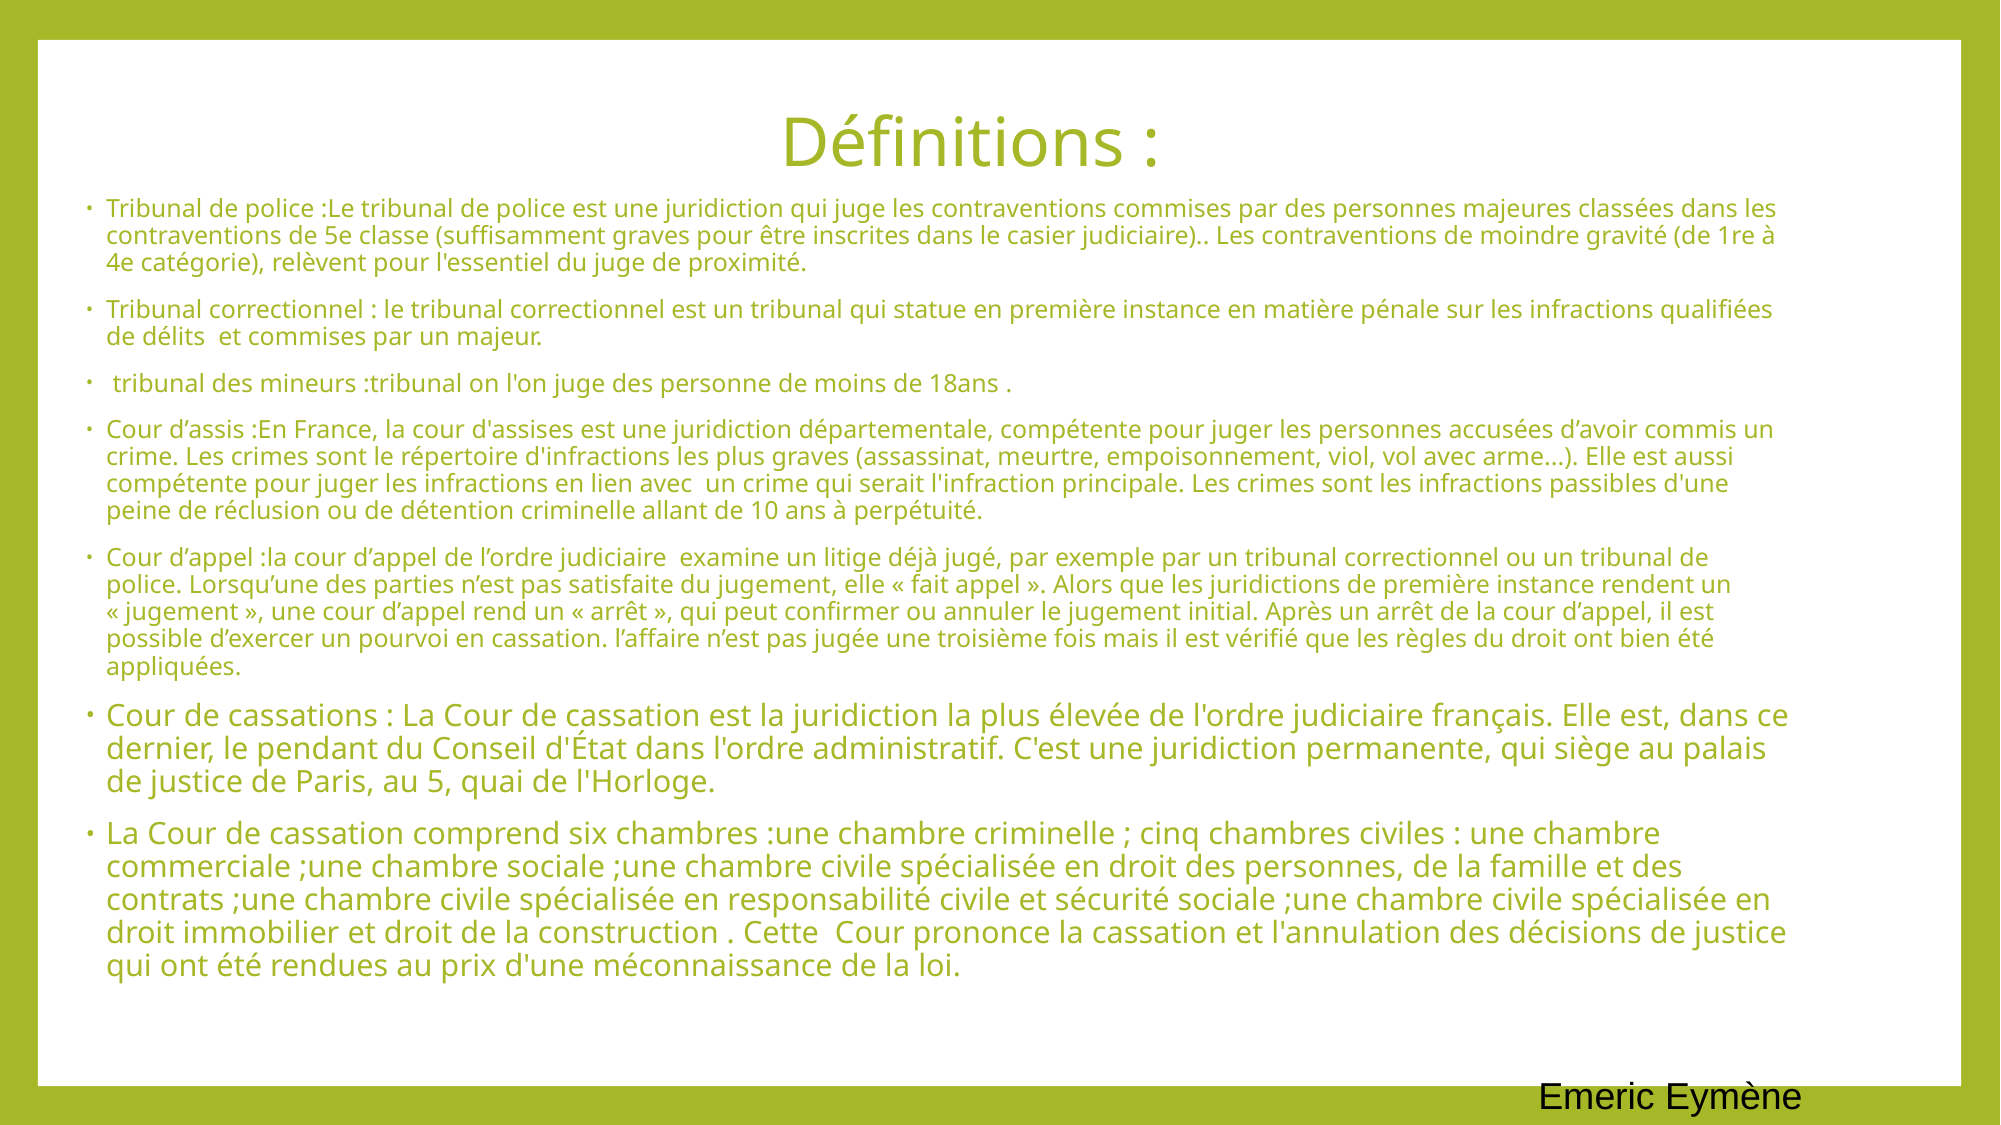

# Définitions :
Tribunal de police :Le tribunal de police est une juridiction qui juge les contraventions commises par des personnes majeures classées dans les contraventions de 5e classe (suffisamment graves pour être inscrites dans le casier judiciaire).. Les contraventions de moindre gravité (de 1re à 4e catégorie), relèvent pour l'essentiel du juge de proximité.
Tribunal correctionnel : le tribunal correctionnel est un tribunal qui statue en première instance en matière pénale sur les infractions qualifiées de délits et commises par un majeur.
 tribunal des mineurs :tribunal on l'on juge des personne de moins de 18ans .
Cour d’assis :En France, la cour d'assises est une juridiction départementale, compétente pour juger les personnes accusées d’avoir commis un crime. Les crimes sont le répertoire d'infractions les plus graves (assassinat, meurtre, empoisonnement, viol, vol avec arme...). Elle est aussi compétente pour juger les infractions en lien avec un crime qui serait l'infraction principale. Les crimes sont les infractions passibles d'une peine de réclusion ou de détention criminelle allant de 10 ans à perpétuité.
Cour d’appel :la cour d’appel de l’ordre judiciaire examine un litige déjà jugé, par exemple par un tribunal correctionnel ou un tribunal de police. Lorsqu’une des parties n’est pas satisfaite du jugement, elle « fait appel ». Alors que les juridictions de première instance rendent un « jugement », une cour d’appel rend un « arrêt », qui peut confirmer ou annuler le jugement initial. Après un arrêt de la cour d’appel, il est possible d’exercer un pourvoi en cassation. l’affaire n’est pas jugée une troisième fois mais il est vérifié que les règles du droit ont bien été appliquées.
Cour de cassations : La Cour de cassation est la juridiction la plus élevée de l'ordre judiciaire français. Elle est, dans ce dernier, le pendant du Conseil d'État dans l'ordre administratif. C'est une juridiction permanente, qui siège au palais de justice de Paris, au 5, quai de l'Horloge.
La Cour de cassation comprend six chambres :une chambre criminelle ; cinq chambres civiles : une chambre commerciale ;une chambre sociale ;une chambre civile spécialisée en droit des personnes, de la famille et des contrats ;une chambre civile spécialisée en responsabilité civile et sécurité sociale ;une chambre civile spécialisée en droit immobilier et droit de la construction . Cette Cour prononce la cassation et l'annulation des décisions de justice qui ont été rendues au prix d'une méconnaissance de la loi.
Emeric Eymène